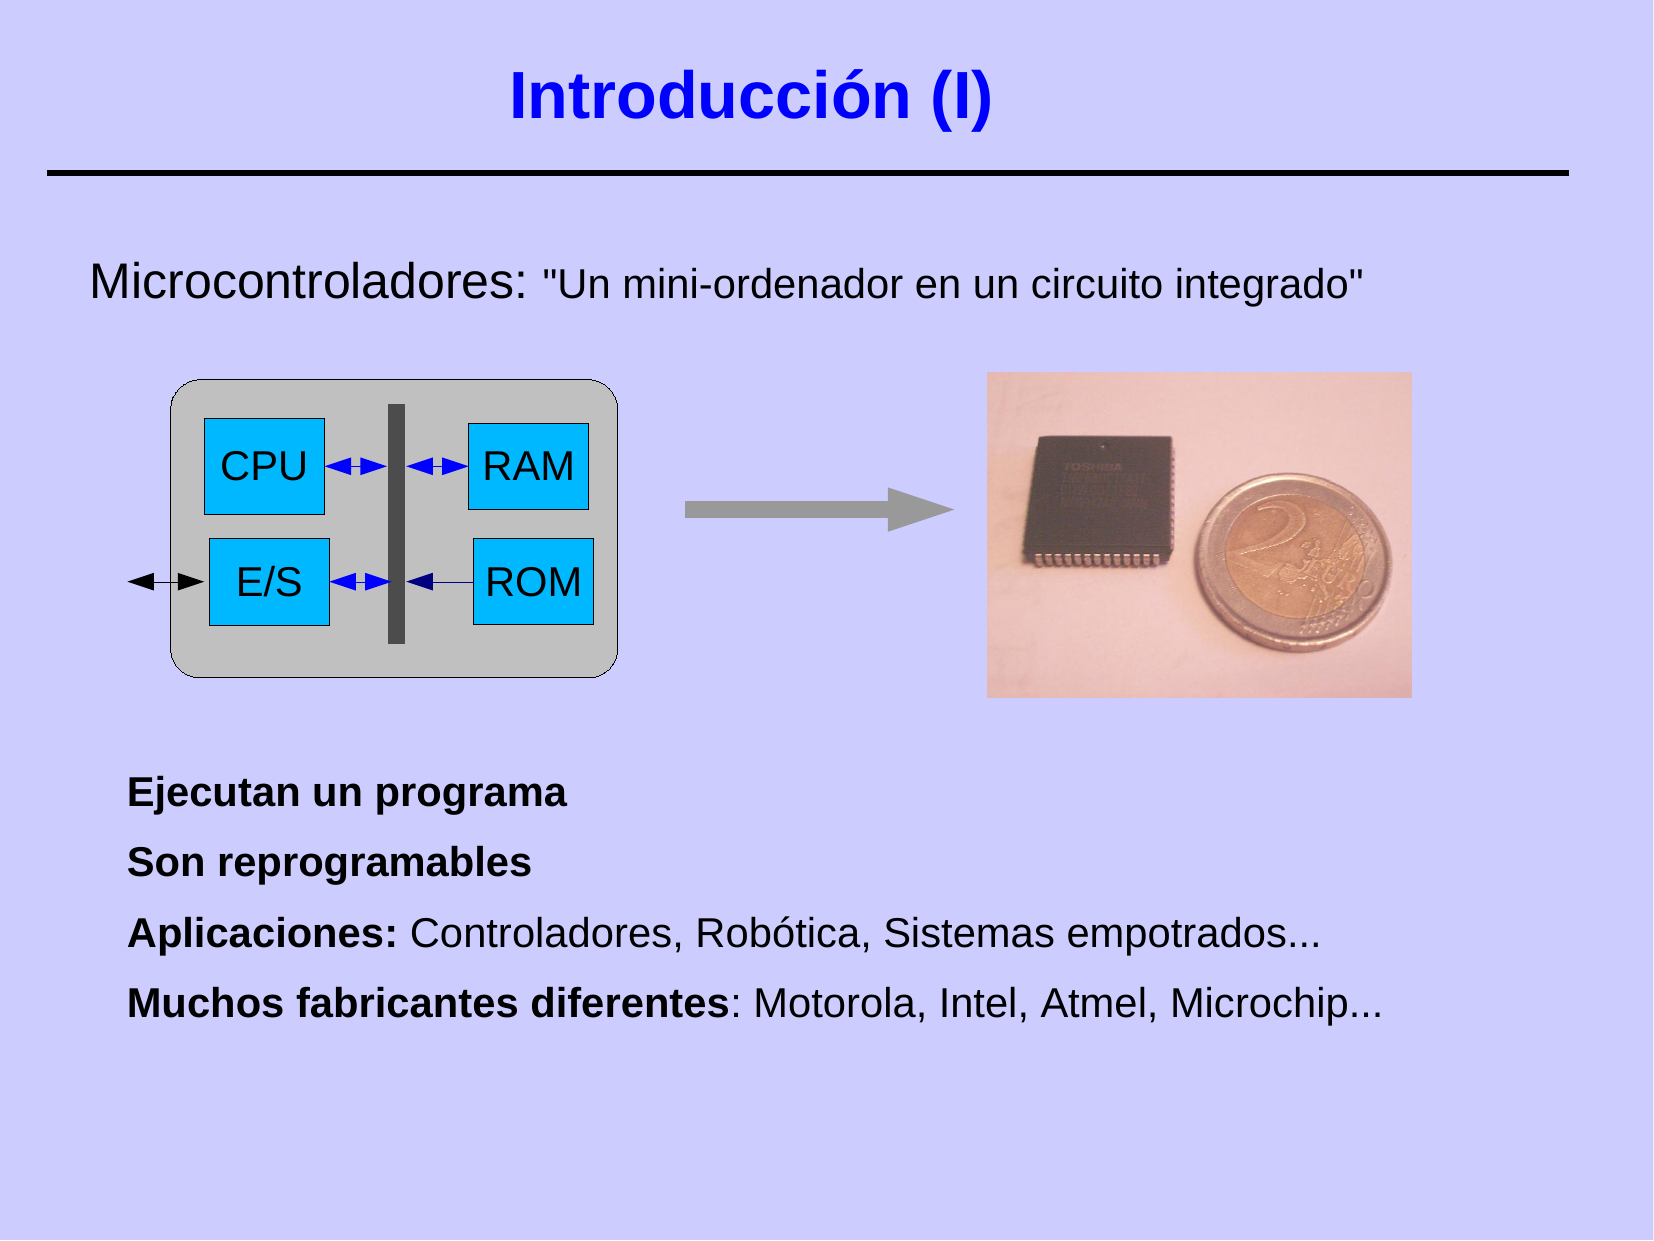

# Introducción (I)
 Microcontroladores: "Un mini-ordenador en un circuito integrado"
CPU
RAM
ROM
E/S
 Ejecutan un programa
 Son reprogramables
 Aplicaciones: Controladores, Robótica, Sistemas empotrados...
 Muchos fabricantes diferentes: Motorola, Intel, Atmel, Microchip...